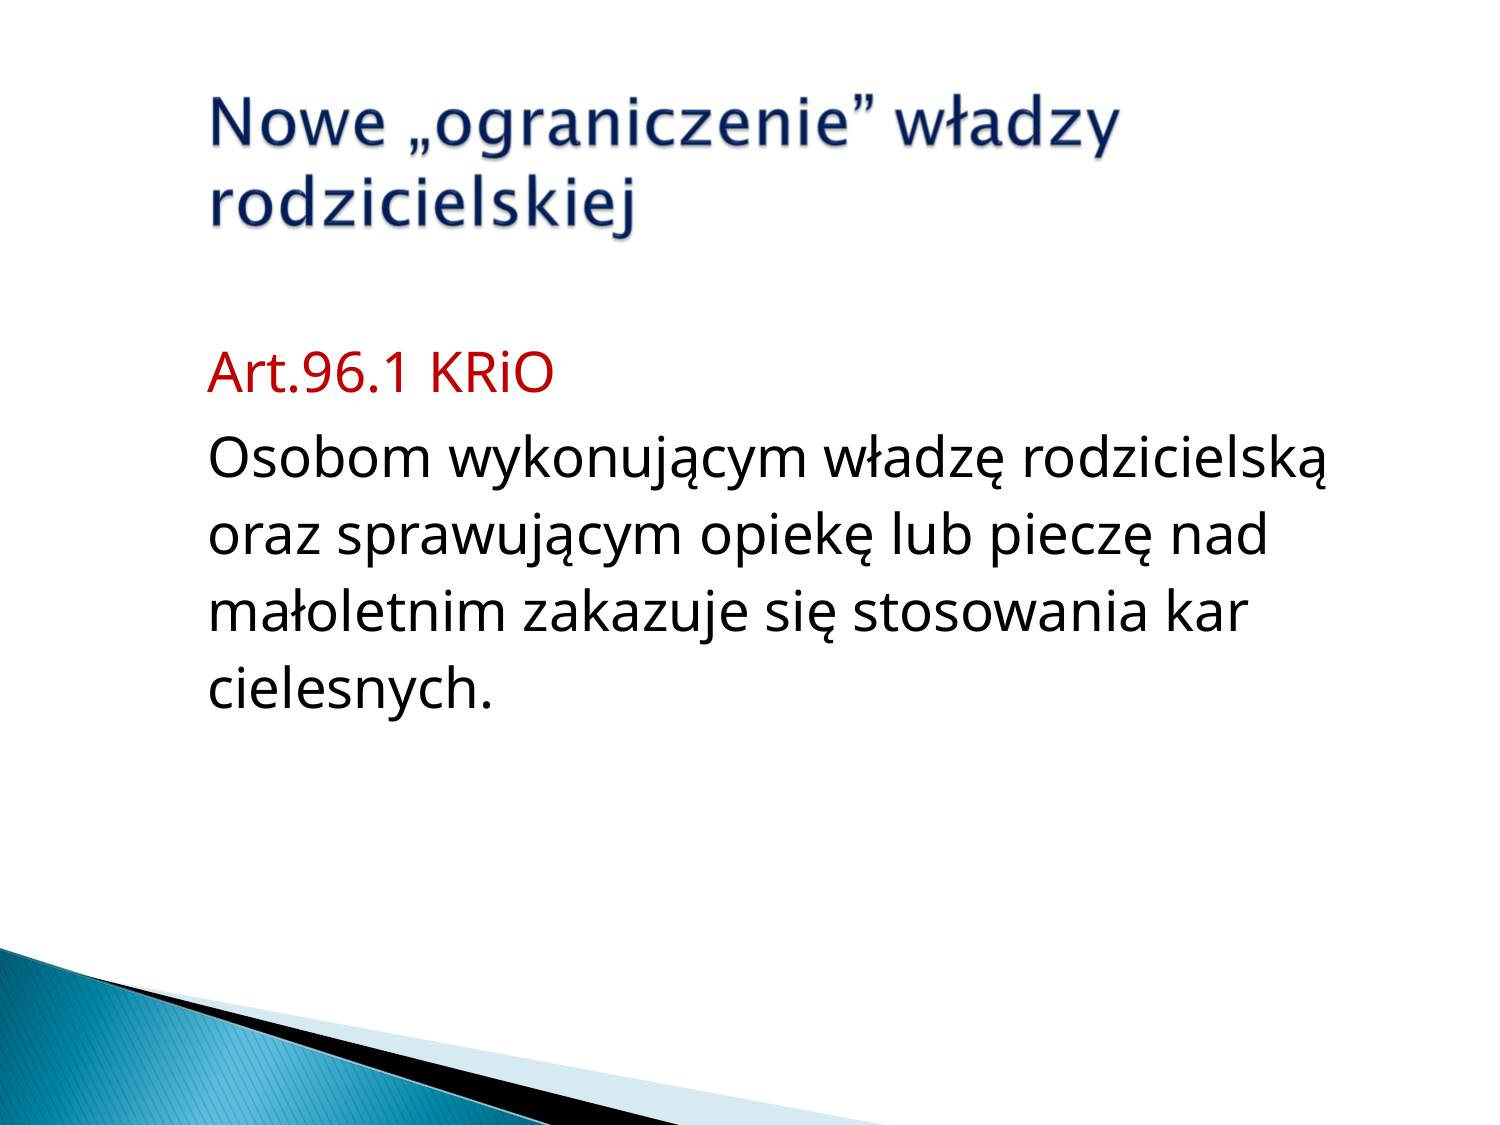

# Art.96.1 KRiO
Osobom wykonującym władzę rodzicielską oraz sprawującym opiekę lub pieczę nad małoletnim zakazuje się stosowania kar cielesnych.